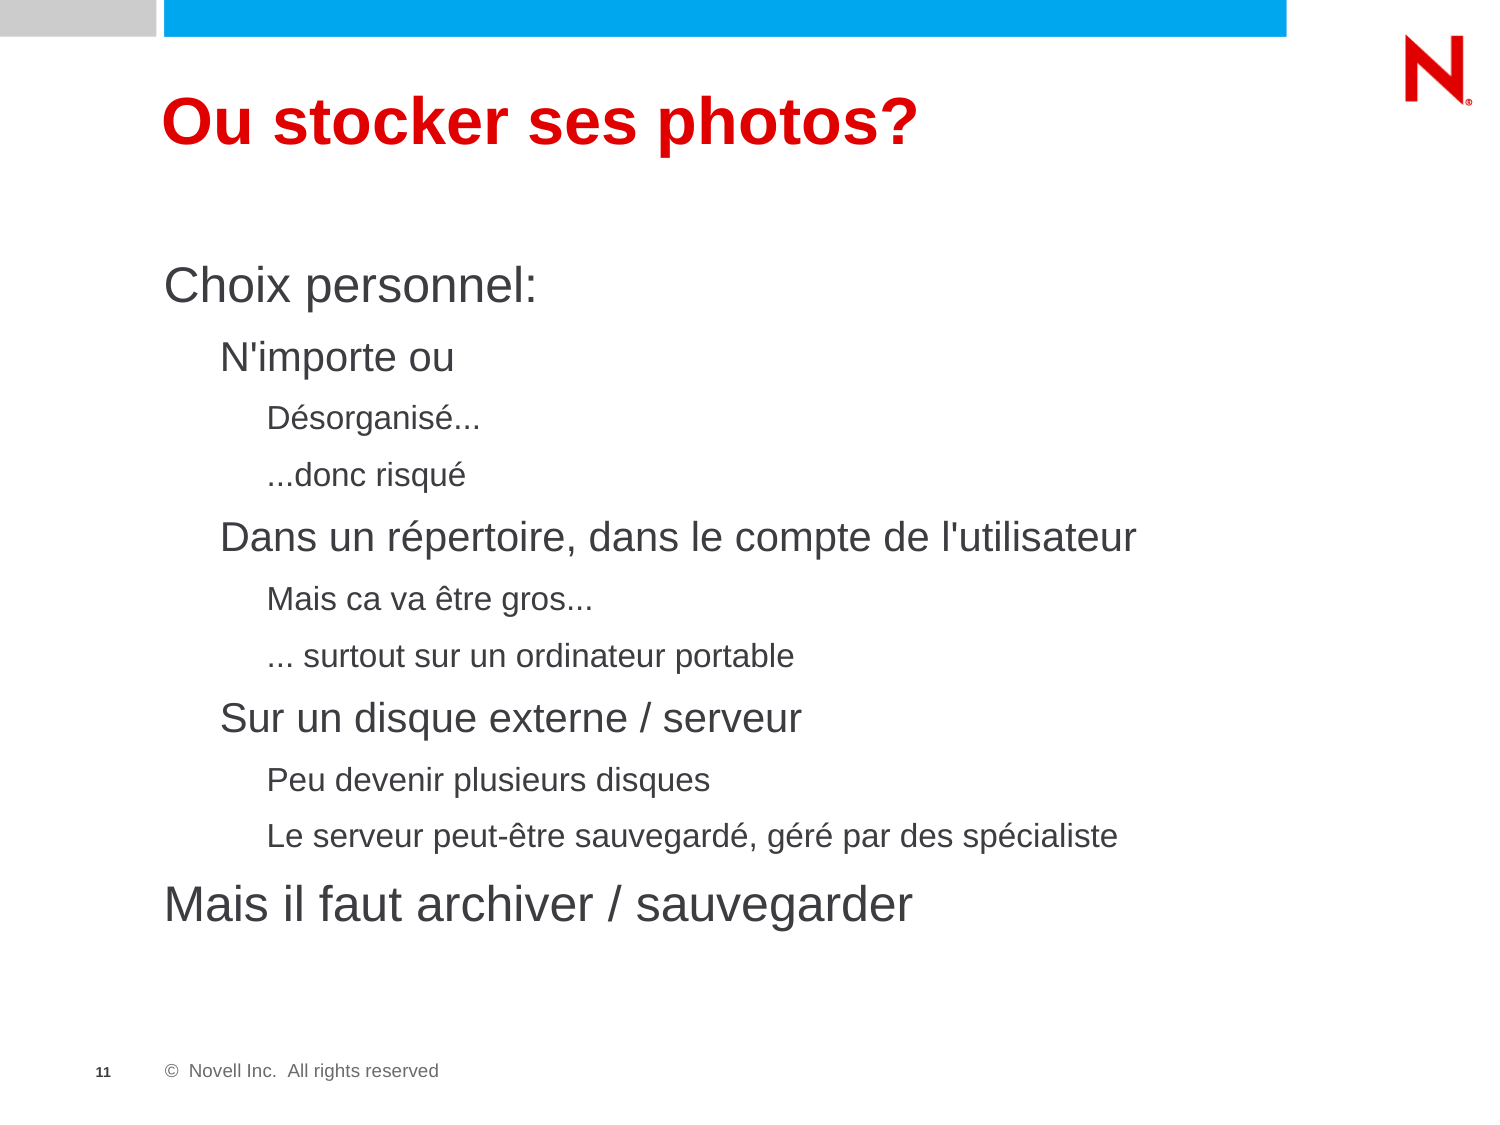

# Ou stocker ses photos?
Choix personnel:
N'importe ou
Désorganisé...
...donc risqué
Dans un répertoire, dans le compte de l'utilisateur
Mais ca va être gros...
... surtout sur un ordinateur portable
Sur un disque externe / serveur
Peu devenir plusieurs disques
Le serveur peut-être sauvegardé, géré par des spécialiste
Mais il faut archiver / sauvegarder